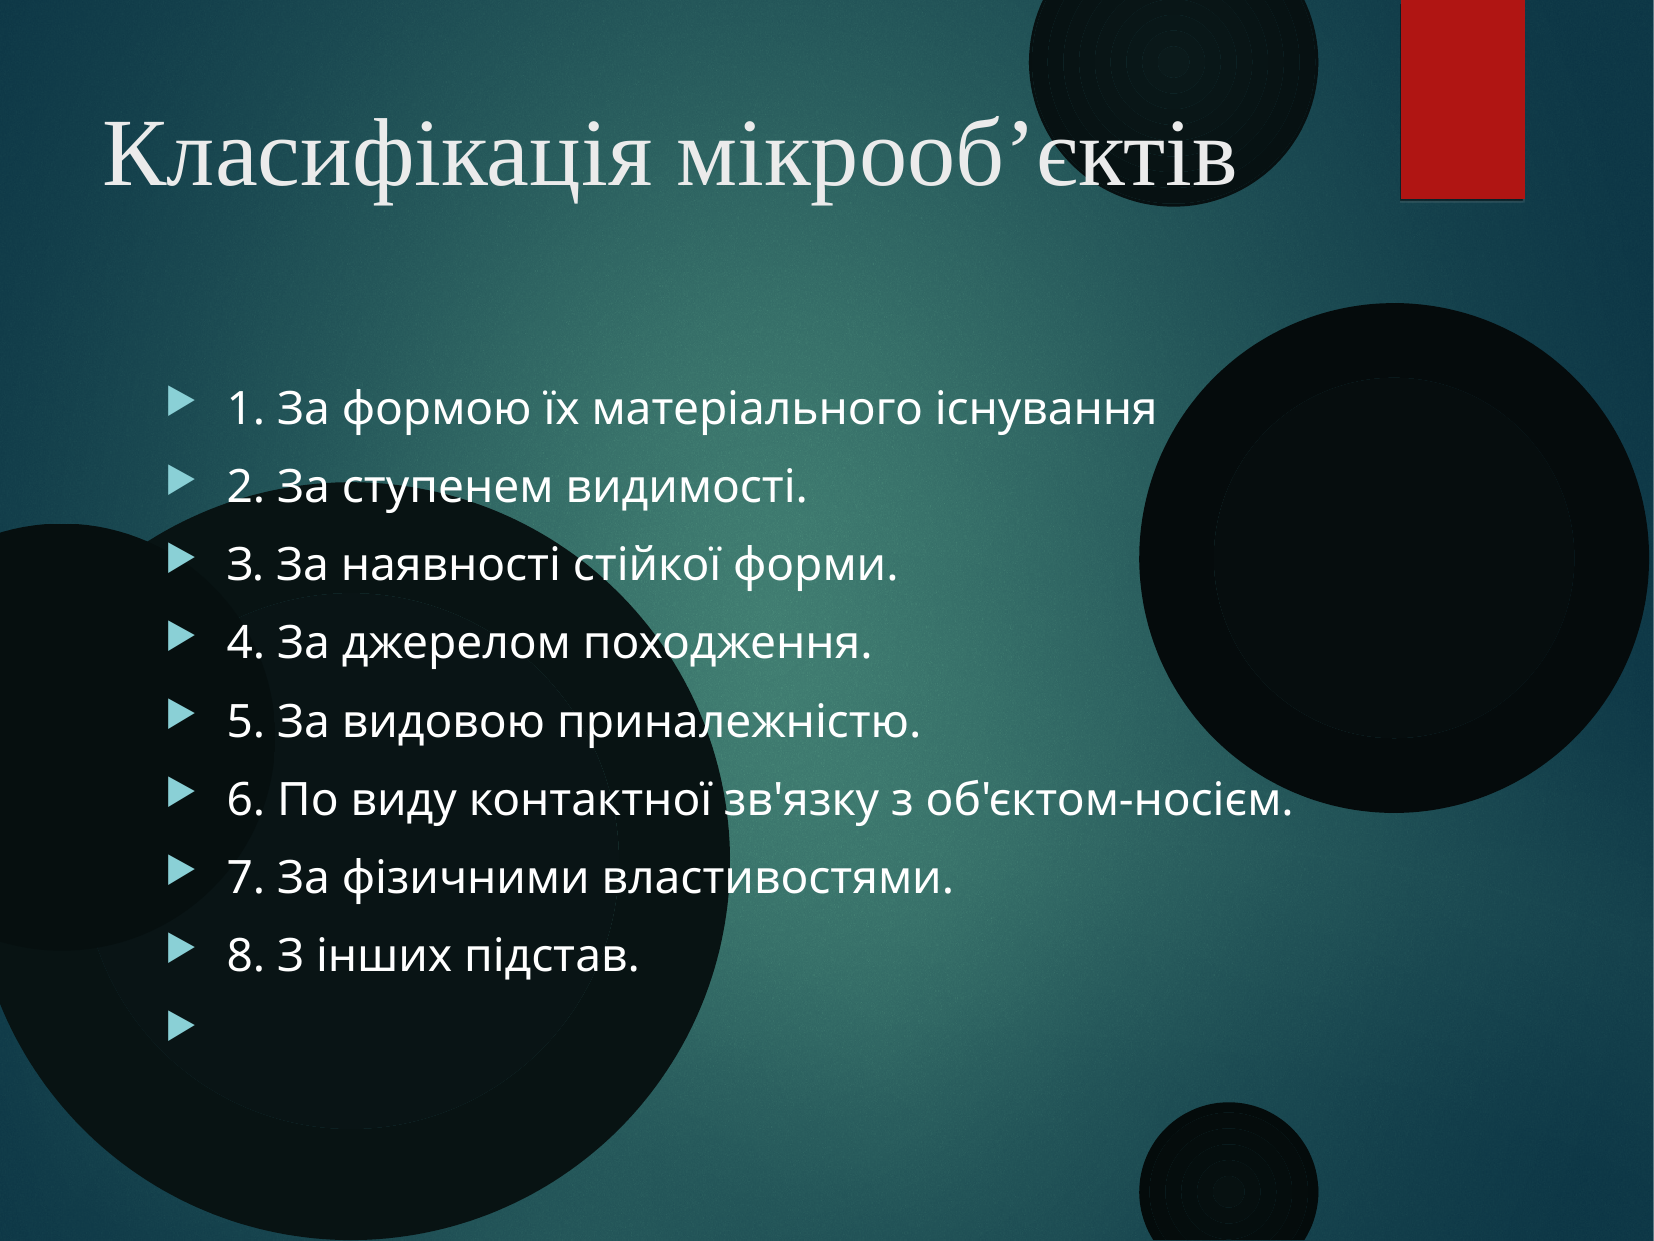

# Класифікація мікрооб’єктів
1. За формою їх матеріального існування
2. За ступенем видимості.
З. За наявності стійкої форми.
4. За джерелом походження.
5. За видовою приналежністю.
6. По виду контактної зв'язку з об'єктом-носієм.
7. За фізичними властивостями.
8. З інших підстав.